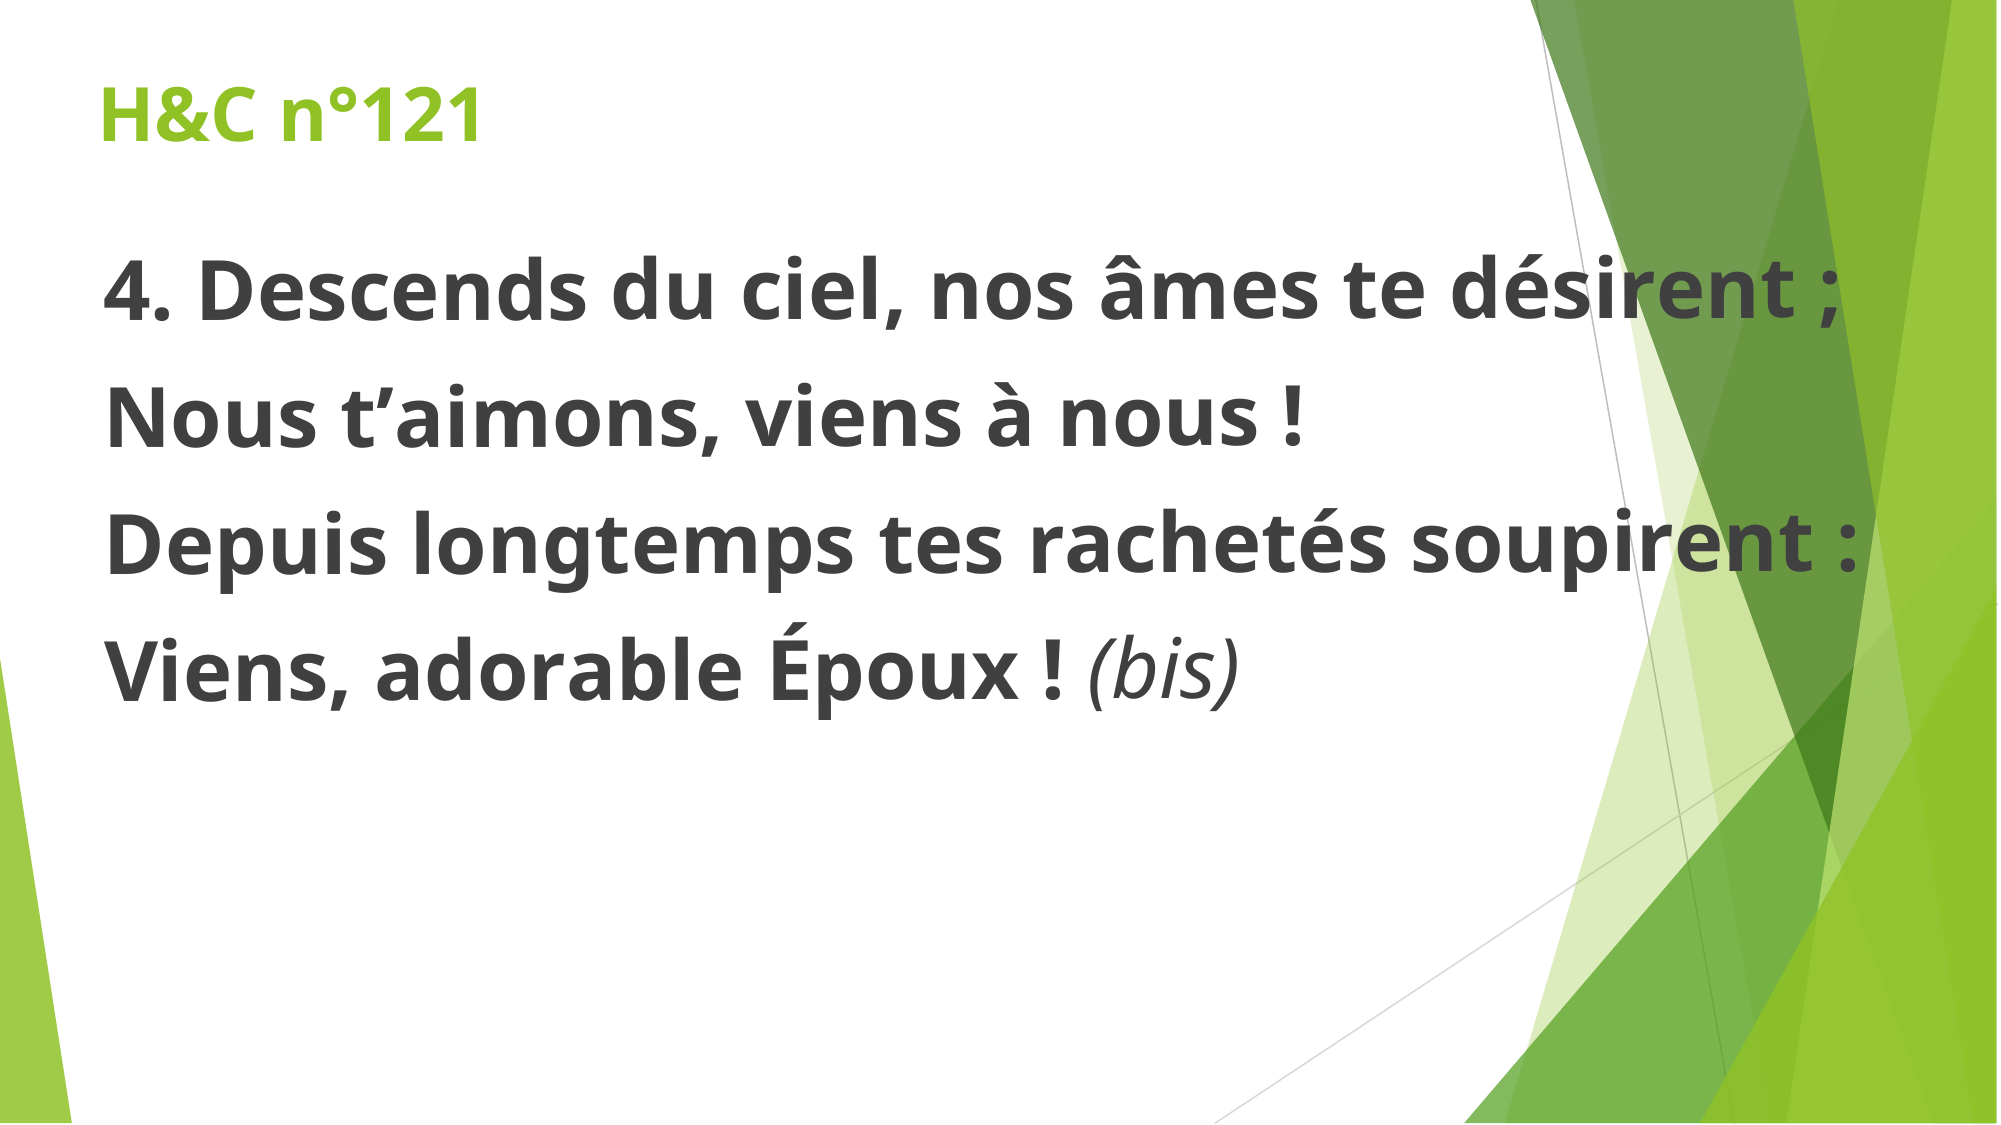

H&C n°121
4. Descends du ciel, nos âmes te désirent ;
Nous t’aimons, viens à nous !
Depuis longtemps tes rachetés soupirent :
Viens, adorable Époux ! (bis)